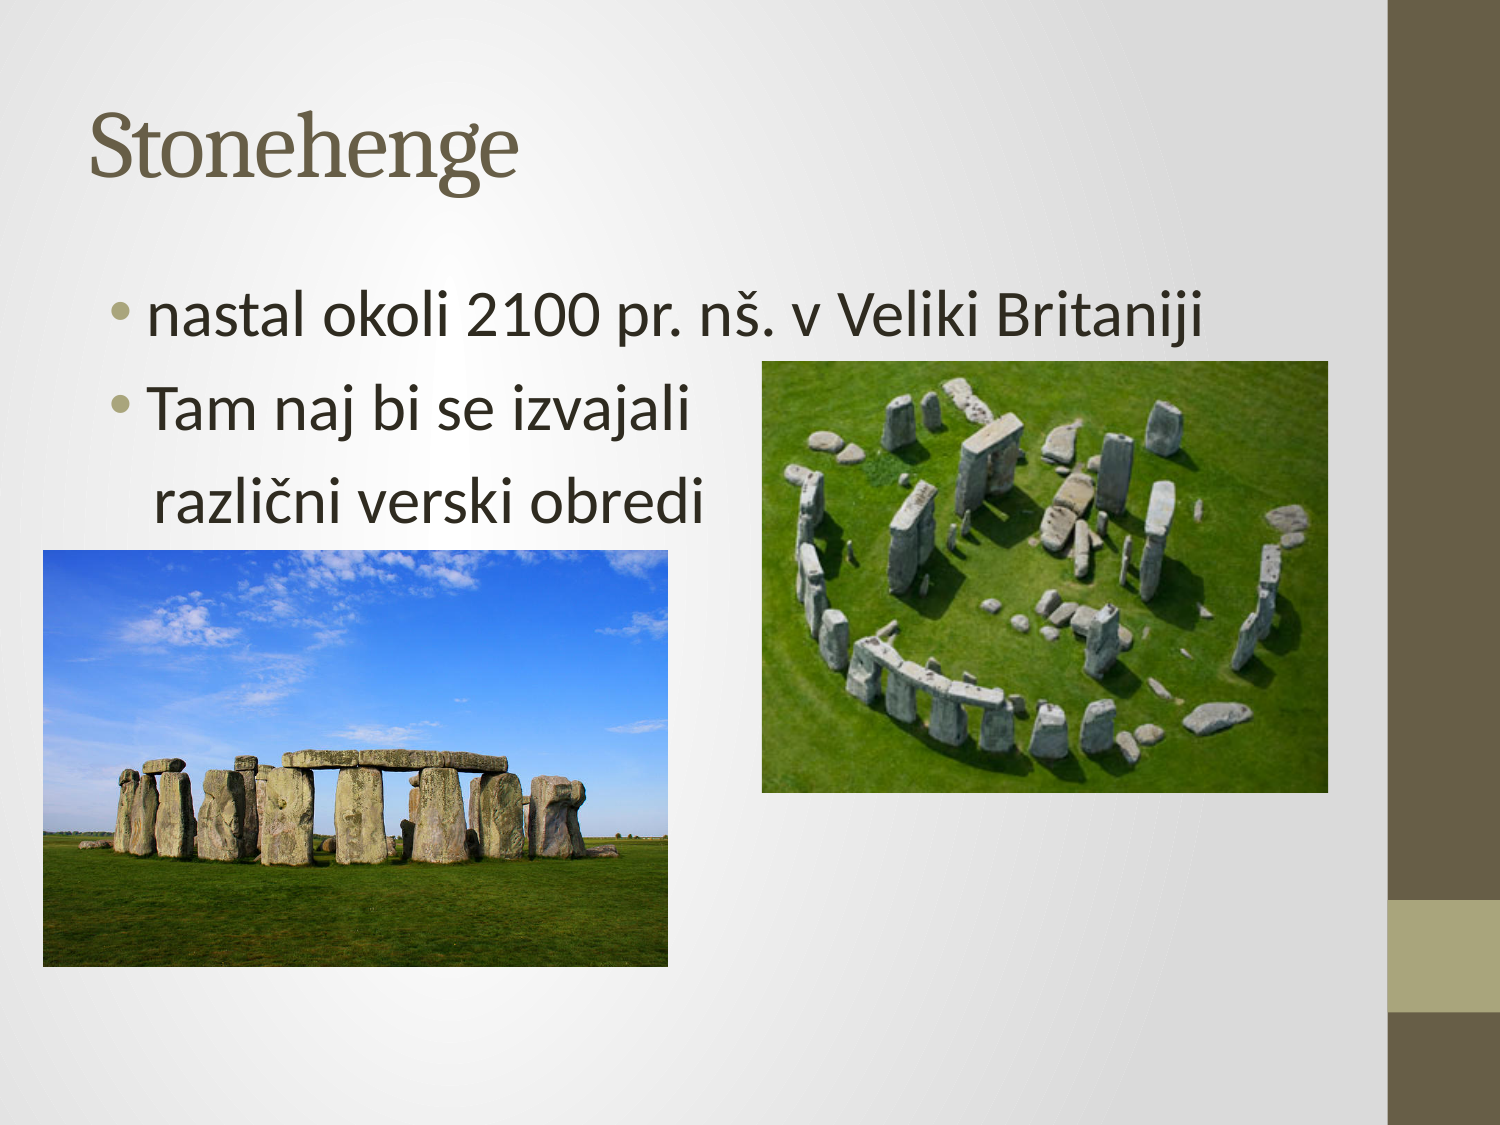

# Stonehenge
nastal okoli 2100 pr. nš. v Veliki Britaniji
Tam naj bi se izvajali
 različni verski obredi